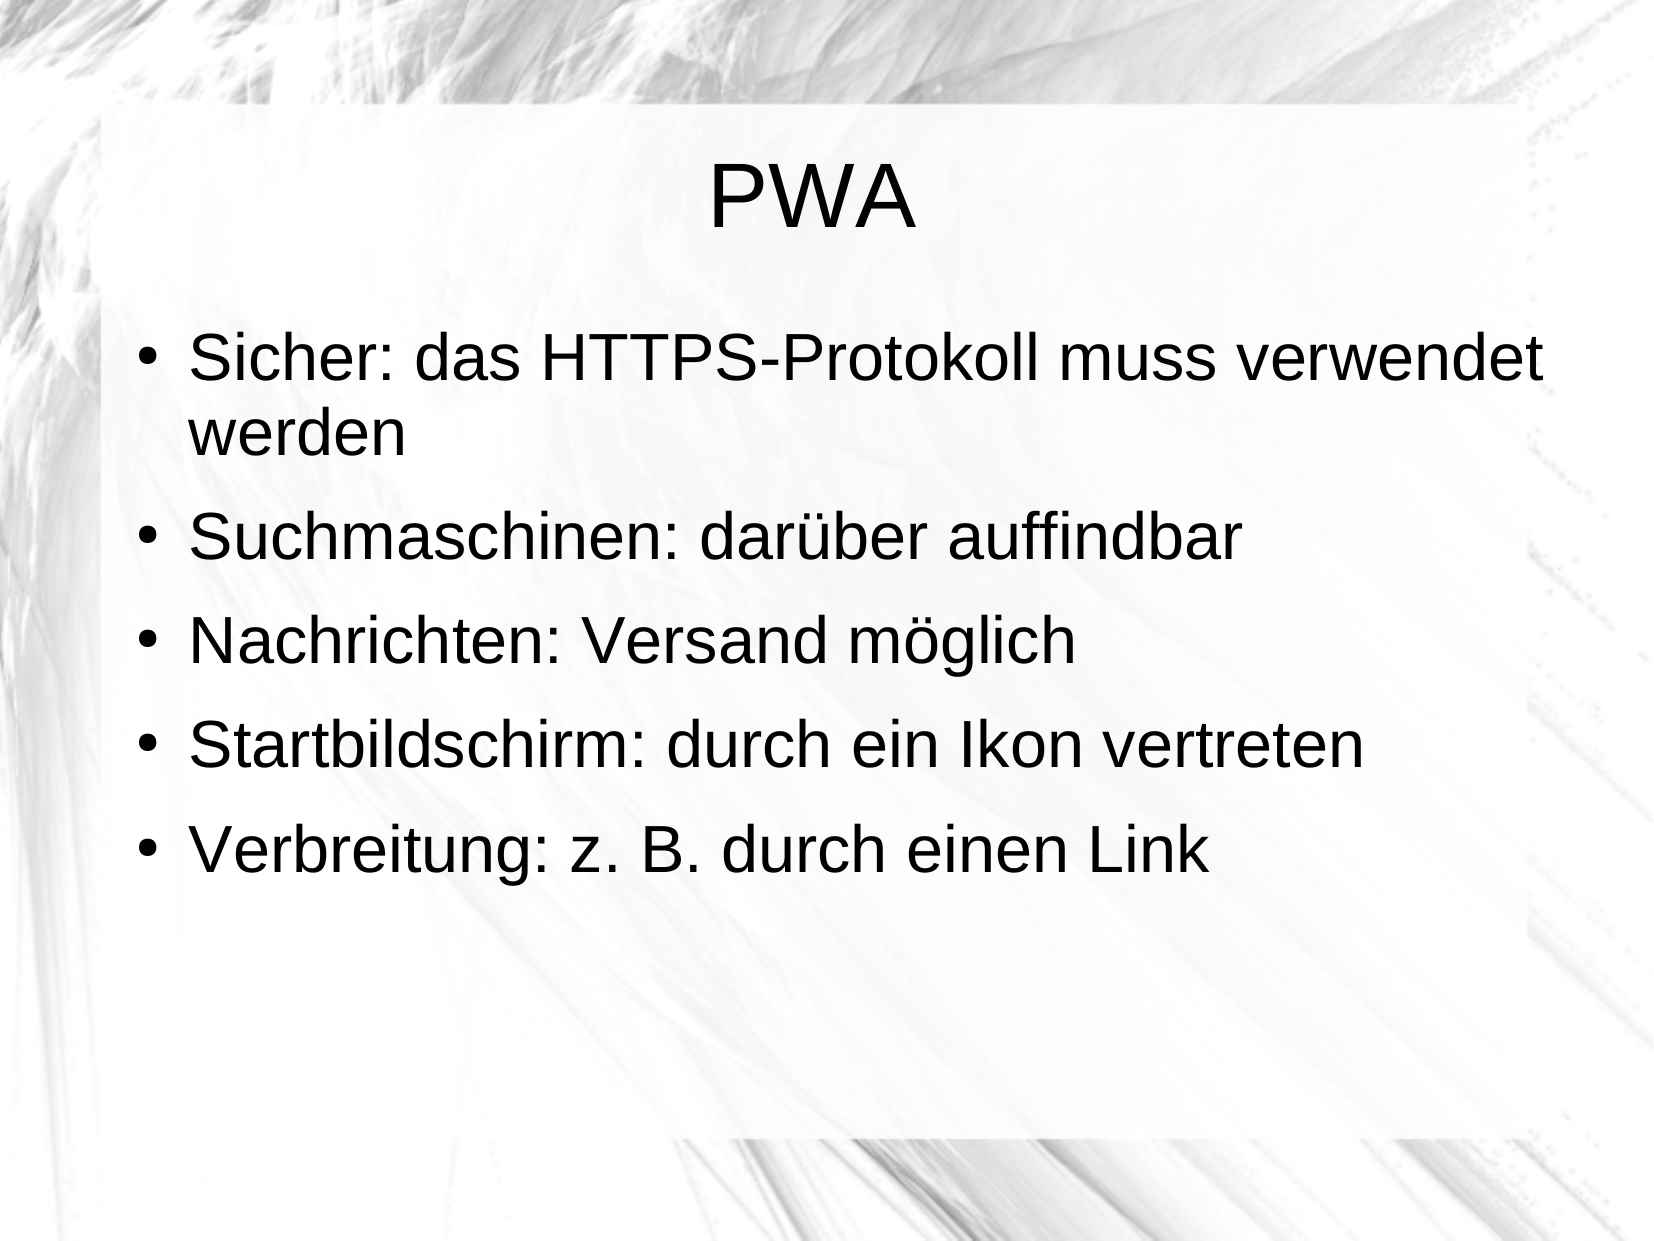

# PWA
Sicher: das HTTPS-Protokoll muss verwendet werden
Suchmaschinen: darüber auffindbar
Nachrichten: Versand möglich
Startbildschirm: durch ein Ikon vertreten
Verbreitung: z. B. durch einen Link